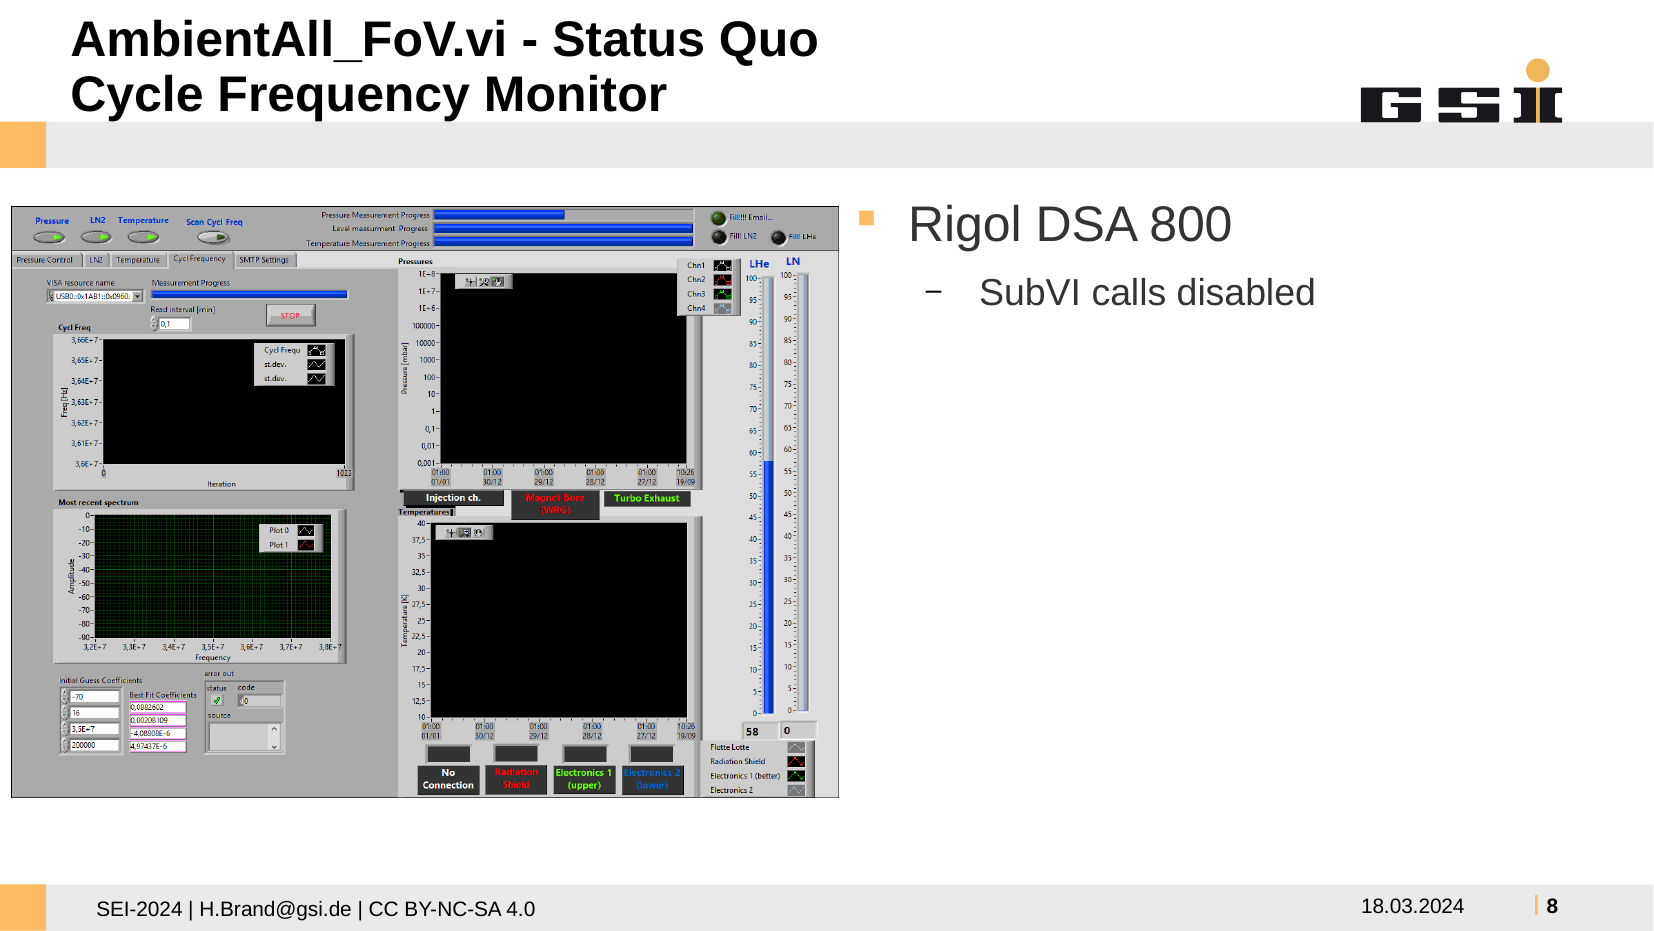

# AmbientAll_FoV.vi - Status Quo Cycle Frequency Monitor
Rigol DSA 800
SubVI calls disabled